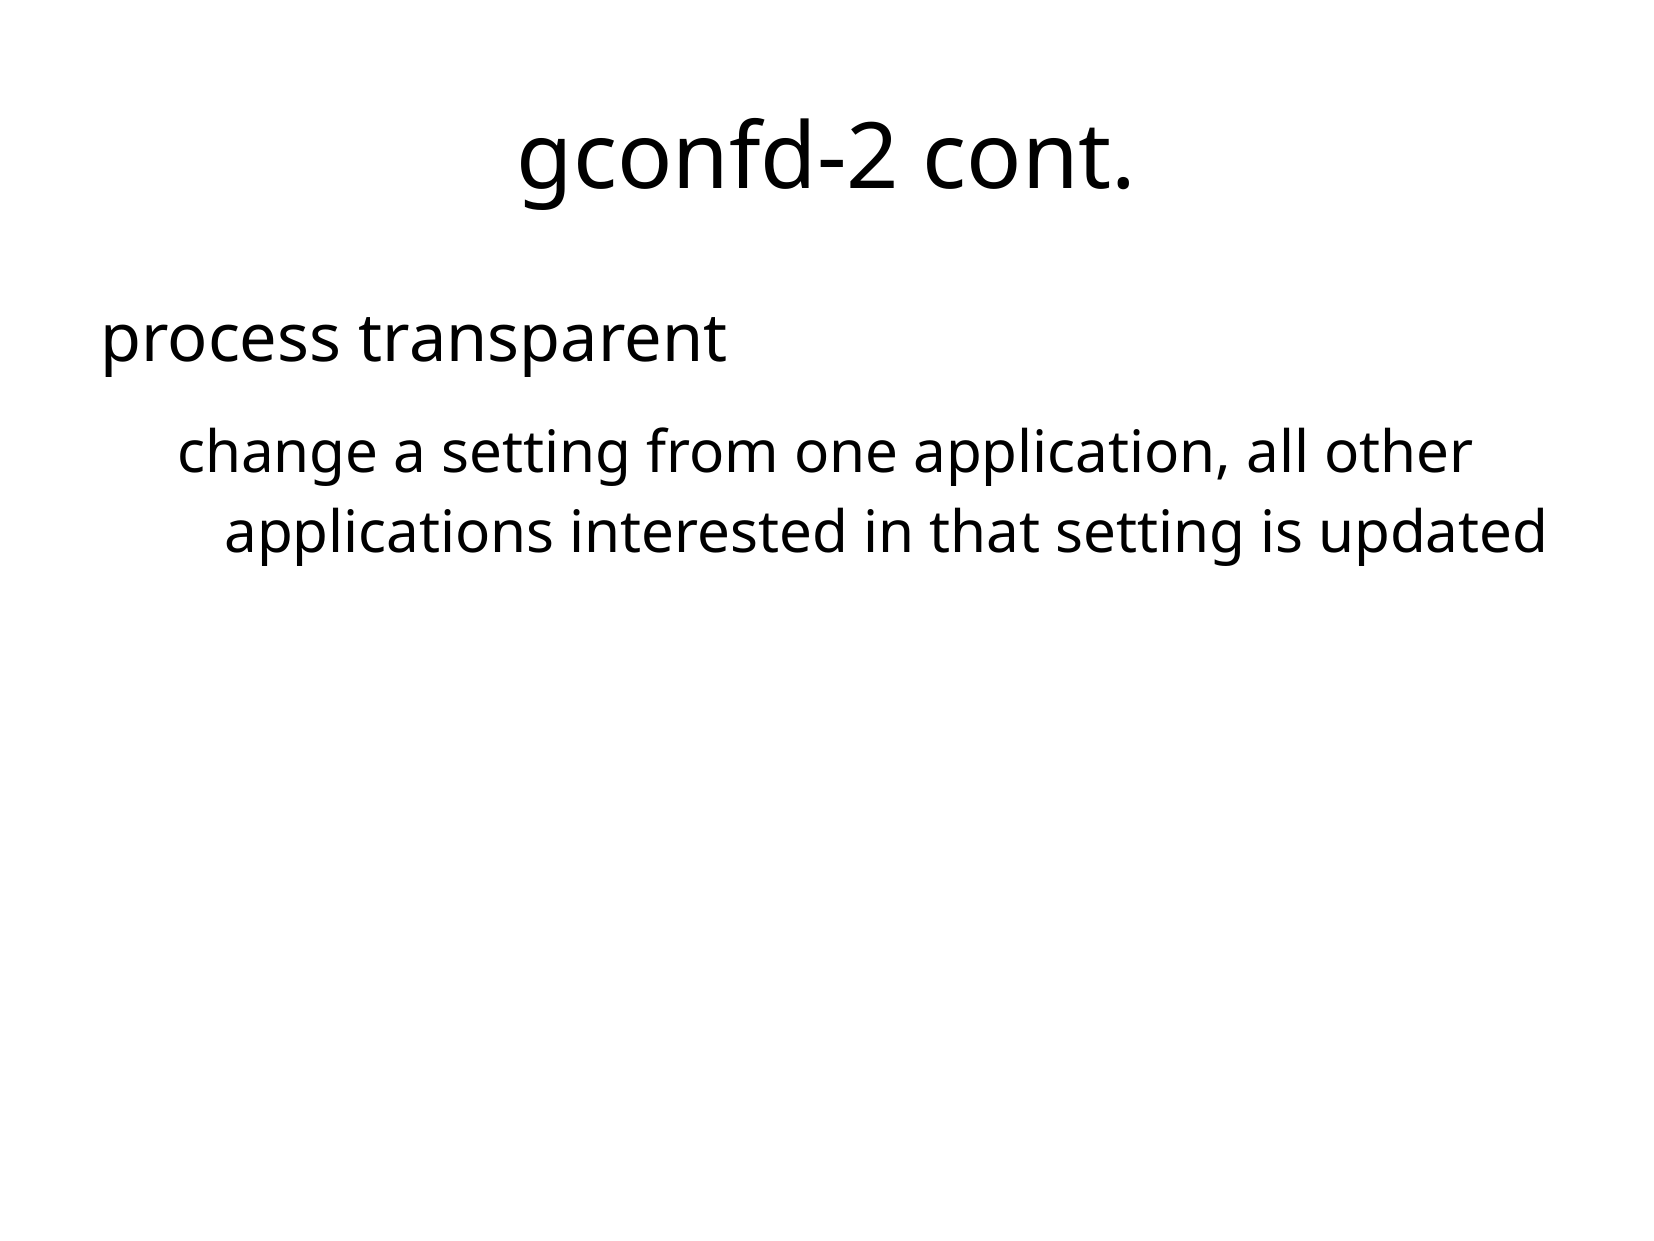

# gconfd-2 cont.
process transparent
change a setting from one application, all other applications interested in that setting is updated